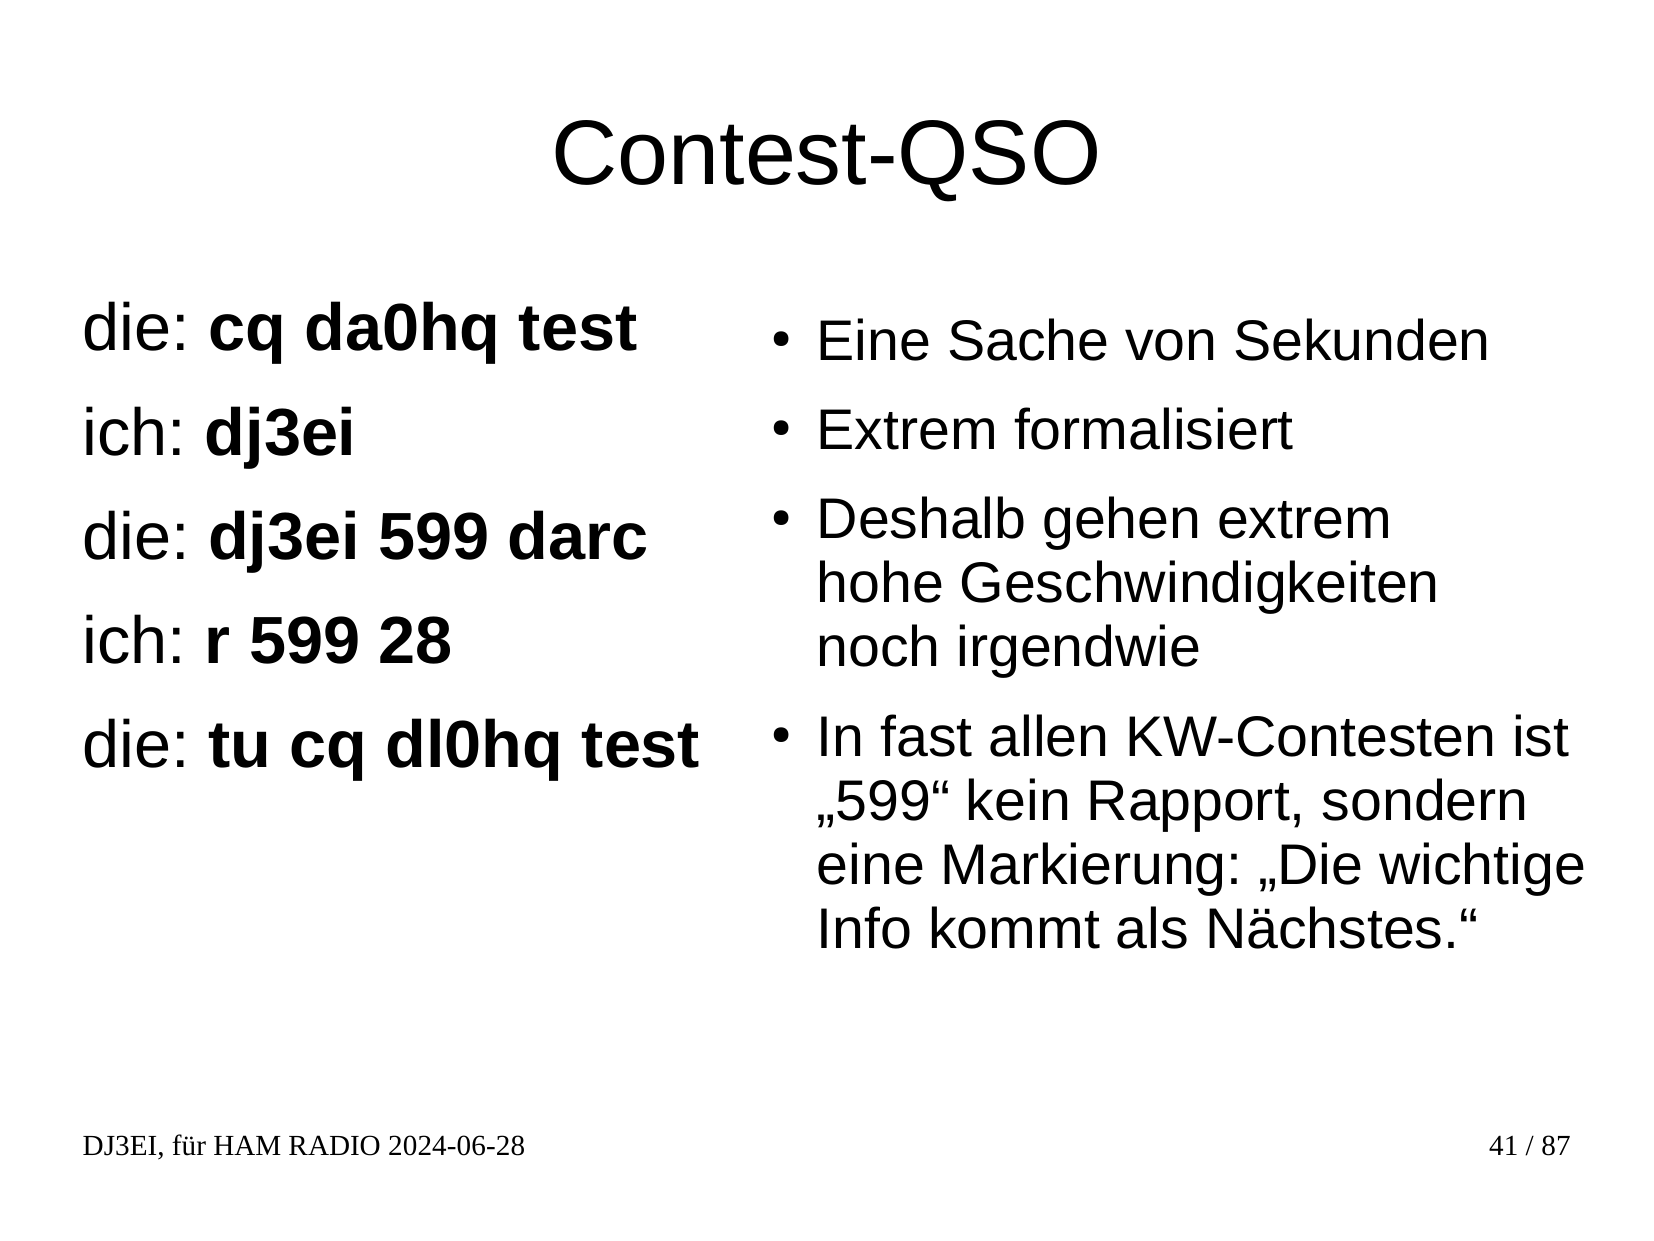

# Contest-QSO
die: cq da0hq test
ich: dj3ei
die: dj3ei 599 darc
ich: r 599 28
die: tu cq dl0hq test
Eine Sache von Sekunden
Extrem formalisiert
Deshalb gehen extrem
hohe Geschwindigkeiten
noch irgendwie
In fast allen KW-Contesten ist „599“ kein Rapport, sondern eine Markierung: „Die wichtige Info kommt als Nächstes.“
41